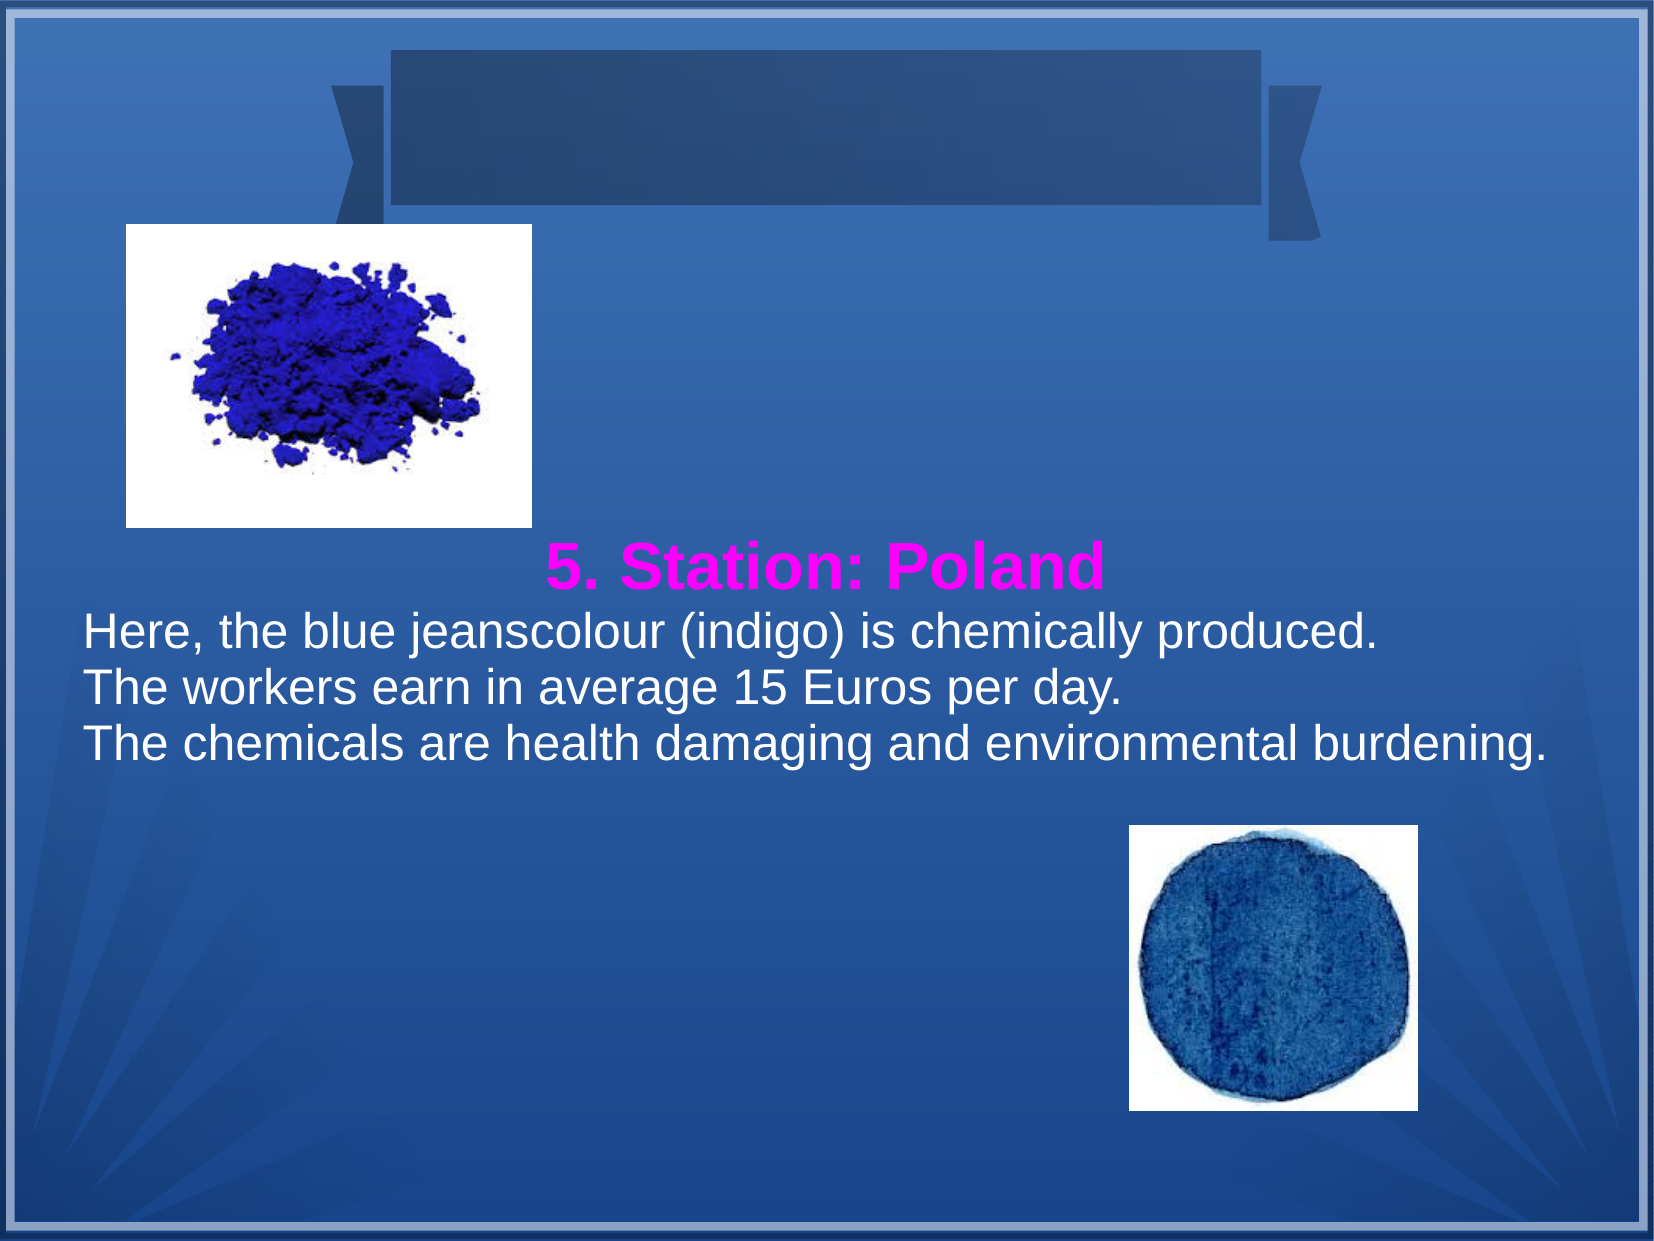

#
5. Station: Poland
Here, the blue jeanscolour (indigo) is chemically produced.
The workers earn in average 15 Euros per day.
The chemicals are health damaging and environmental burdening.